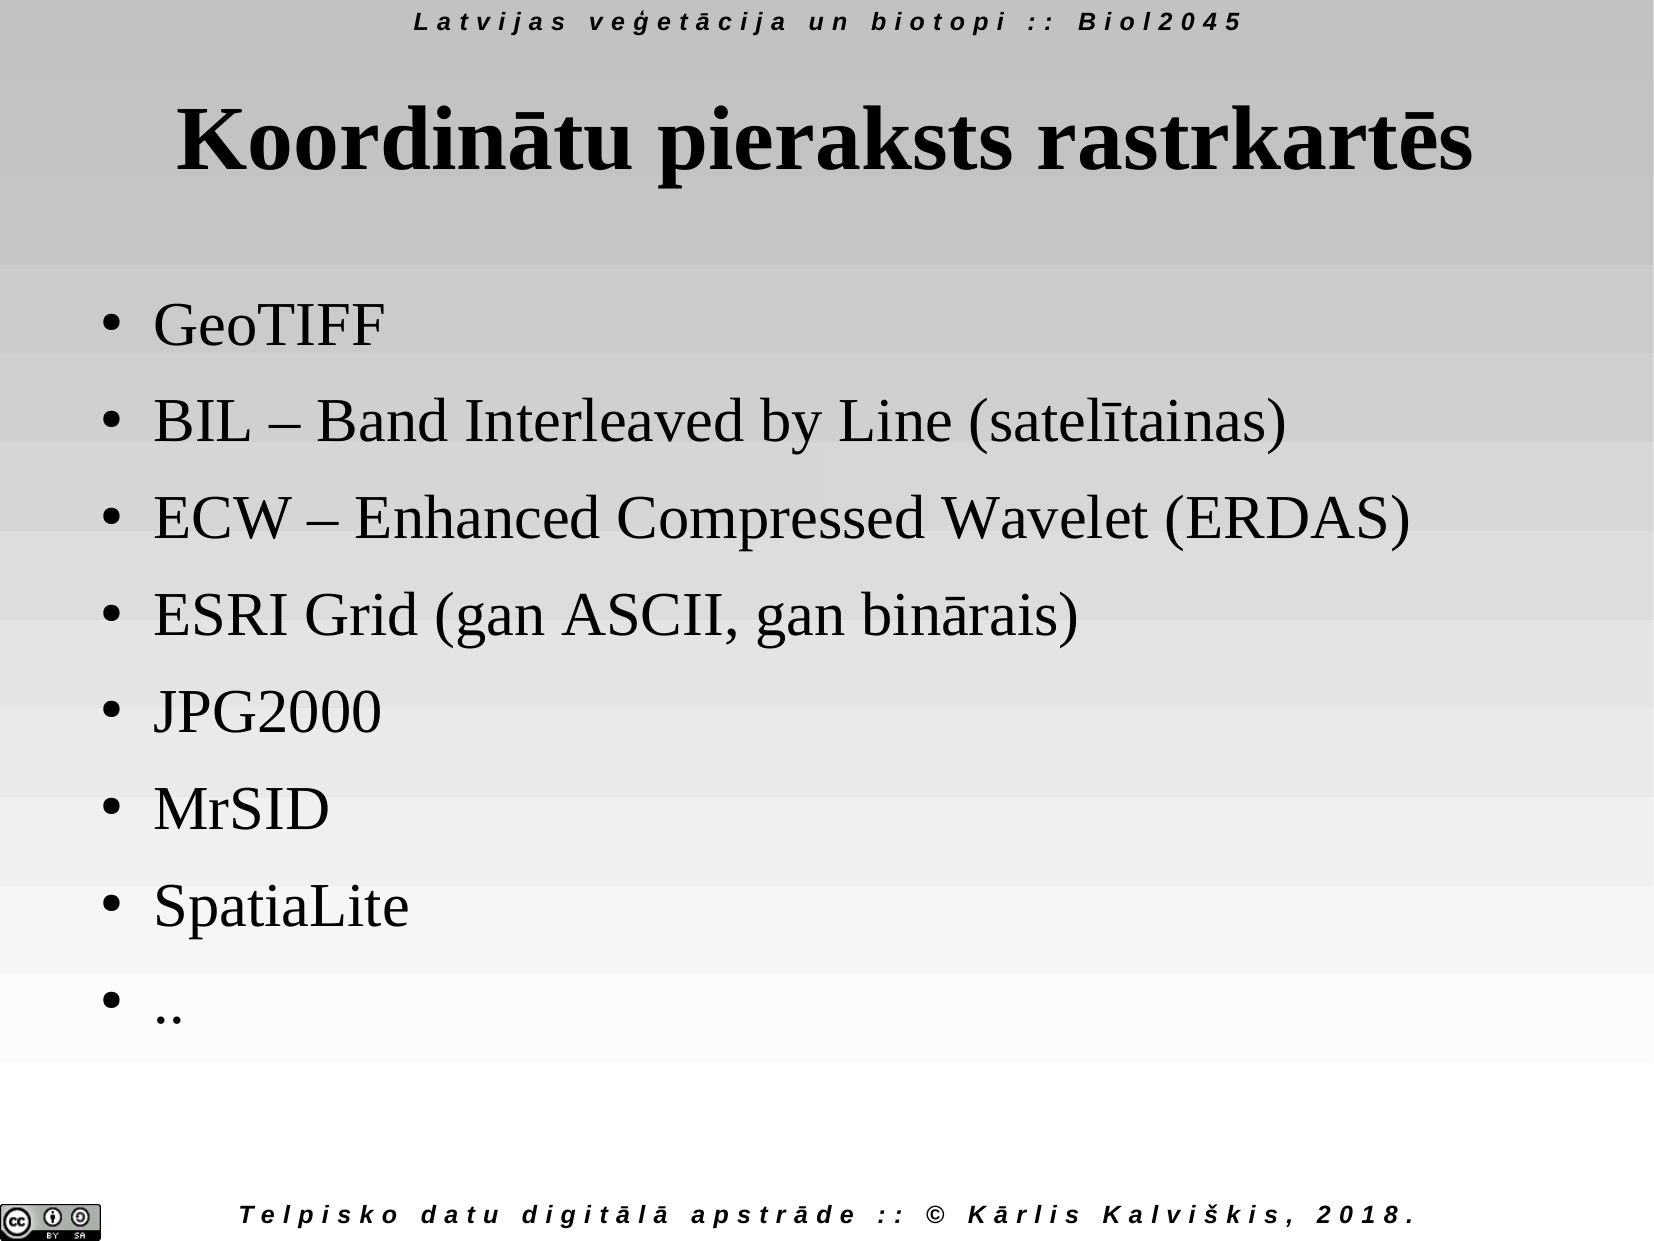

# Koordinātu pieraksts rastrkartēs
GeoTIFF
BIL – Band Interleaved by Line (satelītainas)
ECW – Enhanced Compressed Wavelet (ERDAS)
ESRI Grid (gan ASCII, gan binārais)
JPG2000
MrSID
SpatiaLite
..